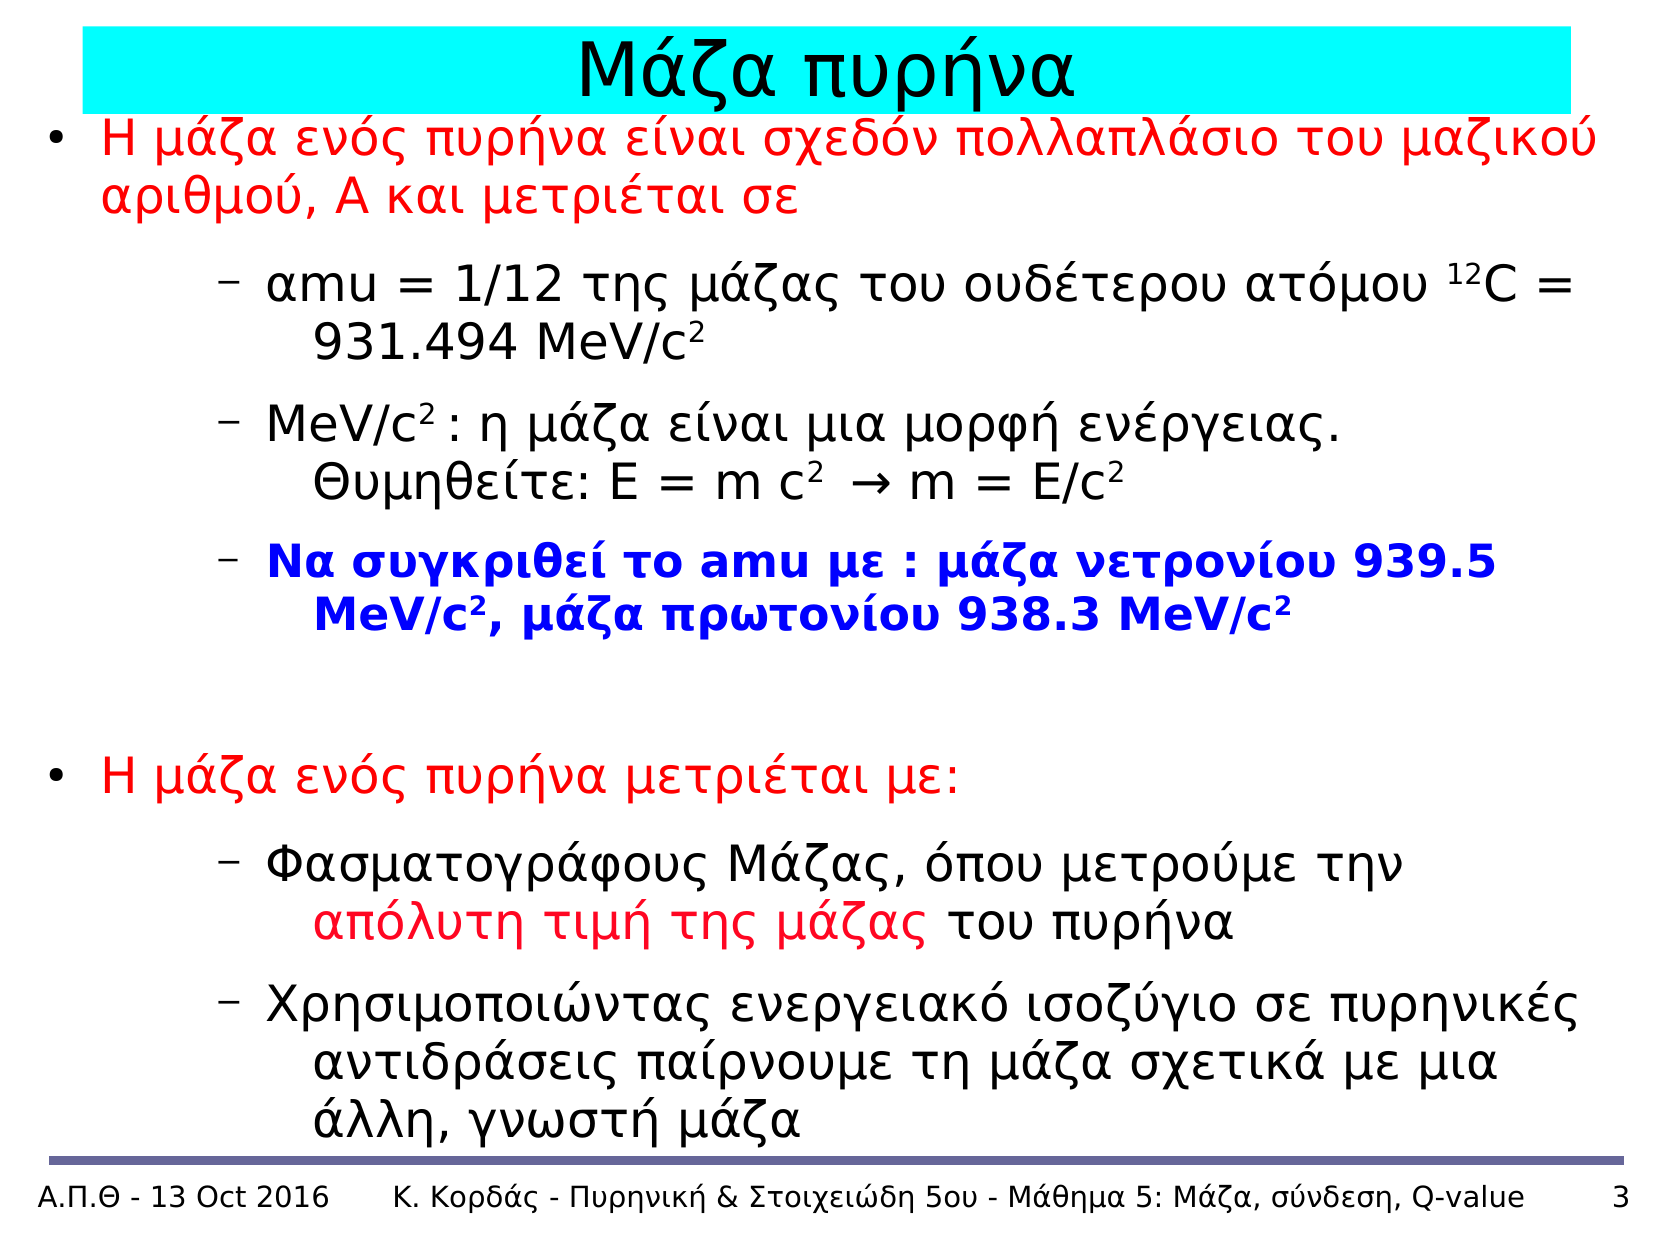

# Μάζα πυρήνα
Η μάζα ενός πυρήνα είναι σχεδόν πολλαπλάσιο του μαζικού αριθμού, Α και μετριέται σε
αmu = 1/12 της μάζας του ουδέτερου ατόμου 12C = 931.494 ΜeV/c2
ΜeV/c2 : η μάζα είναι μια μορφή ενέργειας. Θυμηθείτε: Ε = m c2 → m = E/c2
Να συγκριθεί το amu με : μάζα νετρονίου 939.5 MeV/c2, μάζα πρωτονίου 938.3 MeV/c2
Η μάζα ενός πυρήνα μετριέται με:
Φασματογράφους Μάζας, όπου μετρούμε την απόλυτη τιμή της μάζας του πυρήνα
Χρησιμοποιώντας ενεργειακό ισοζύγιο σε πυρηνικές αντιδράσεις παίρνουμε τη μάζα σχετικά με μια άλλη, γνωστή μάζα
Α.Π.Θ - 13 Oct 2016
Κ. Κορδάς - Πυρηνική & Στοιχειώδη 5ου - Μάθημα 5: Mάζα, σύνδεση, Q-value
3